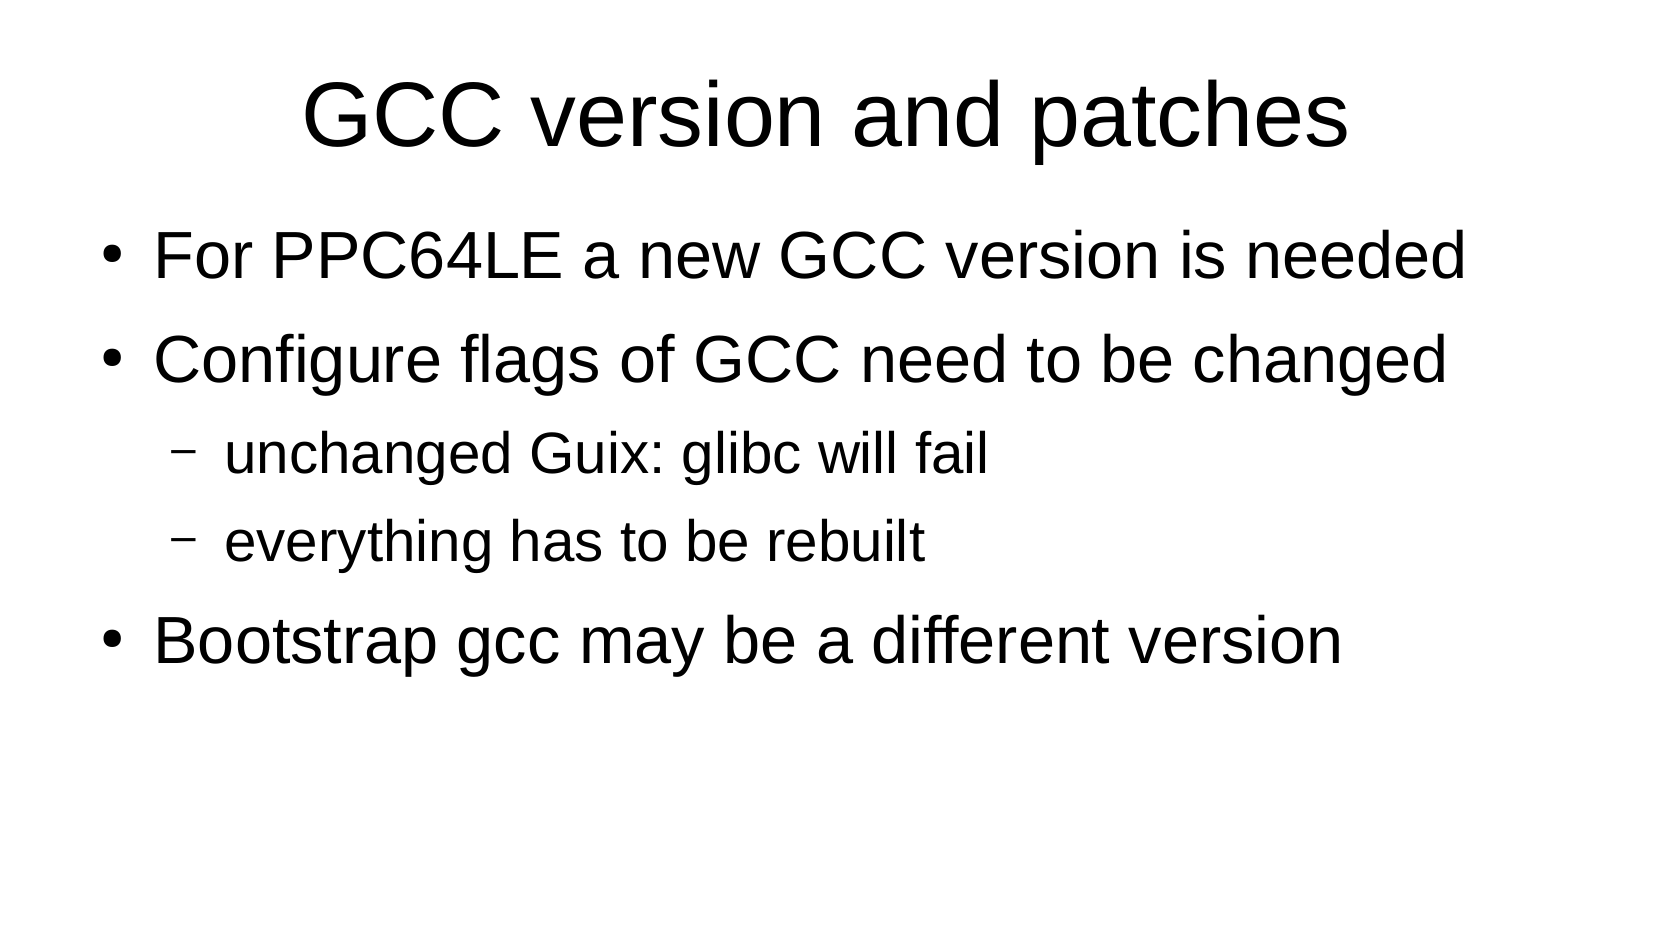

# GCC version and patches
For PPC64LE a new GCC version is needed
Configure flags of GCC need to be changed
unchanged Guix: glibc will fail
everything has to be rebuilt
Bootstrap gcc may be a different version